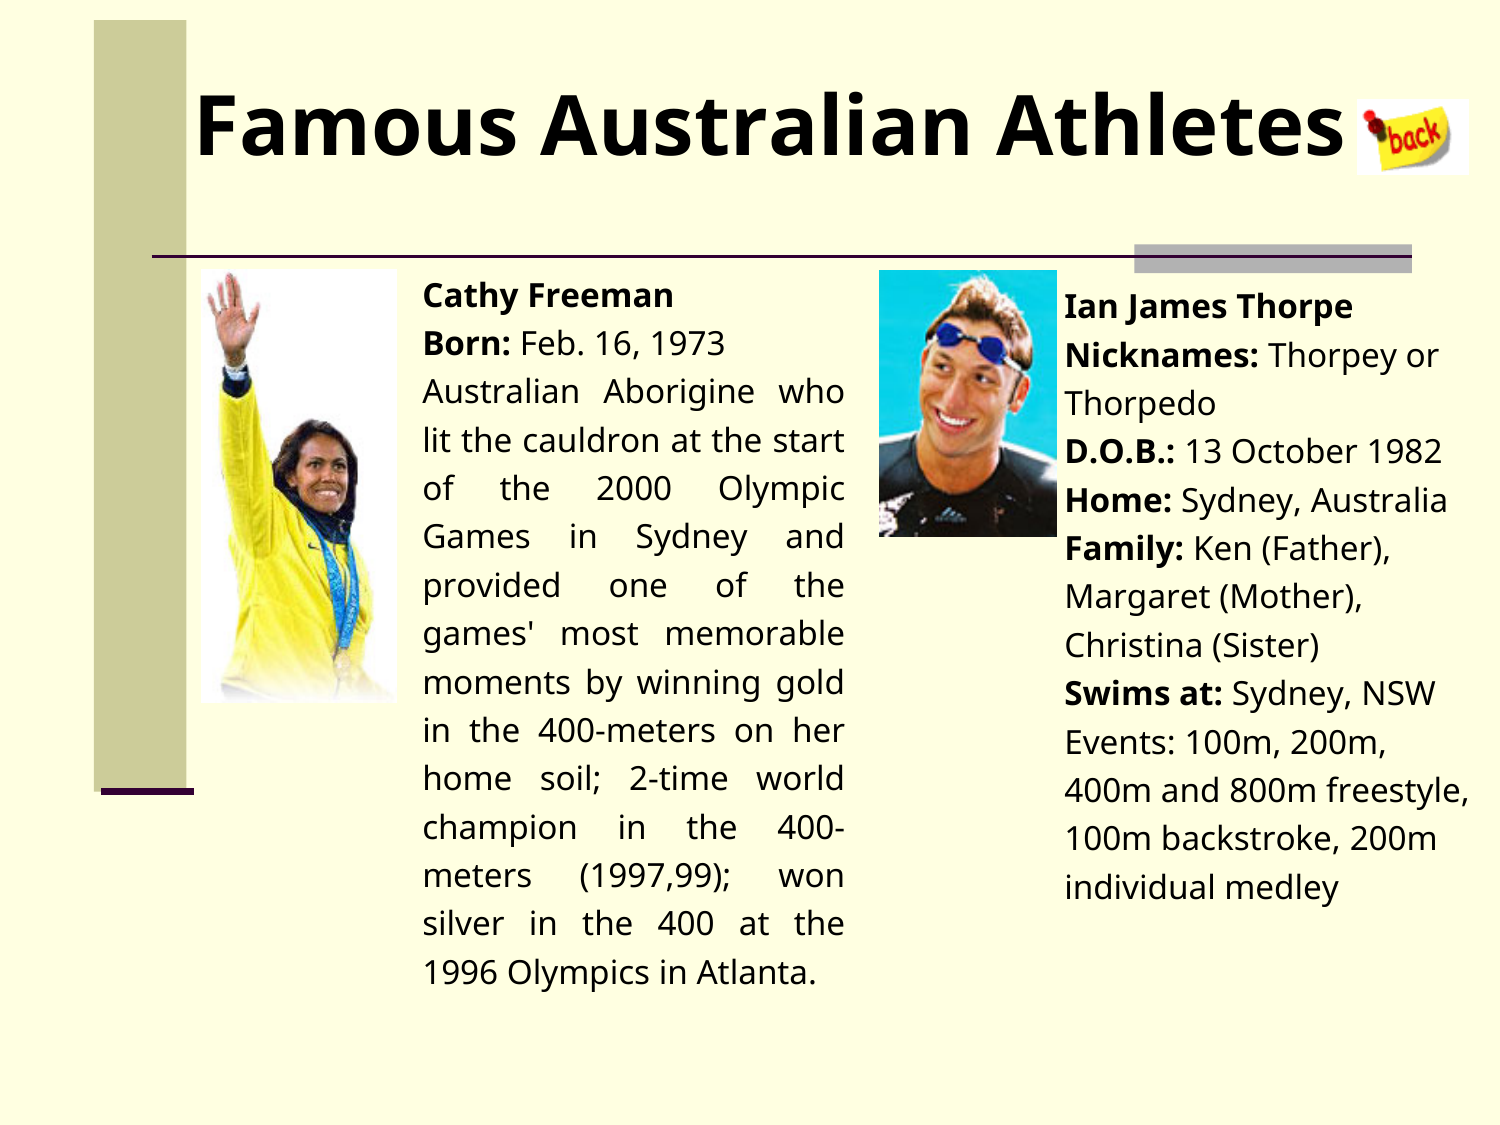

Famous Australian Athletes
Cathy Freeman
Born: Feb. 16, 1973
Australian Aborigine who lit the cauldron at the start of the 2000 Olympic Games in Sydney and provided one of the games' most memorable moments by winning gold in the 400-meters on her home soil; 2-time world champion in the 400-meters (1997,99); won silver in the 400 at the 1996 Olympics in Atlanta.
Ian James Thorpe Nicknames: Thorpey or Thorpedo
D.O.B.: 13 October 1982
Home: Sydney, Australia
Family: Ken (Father), Margaret (Mother), Christina (Sister)
Swims at: Sydney, NSW Events: 100m, 200m, 400m and 800m freestyle, 100m backstroke, 200m individual medley